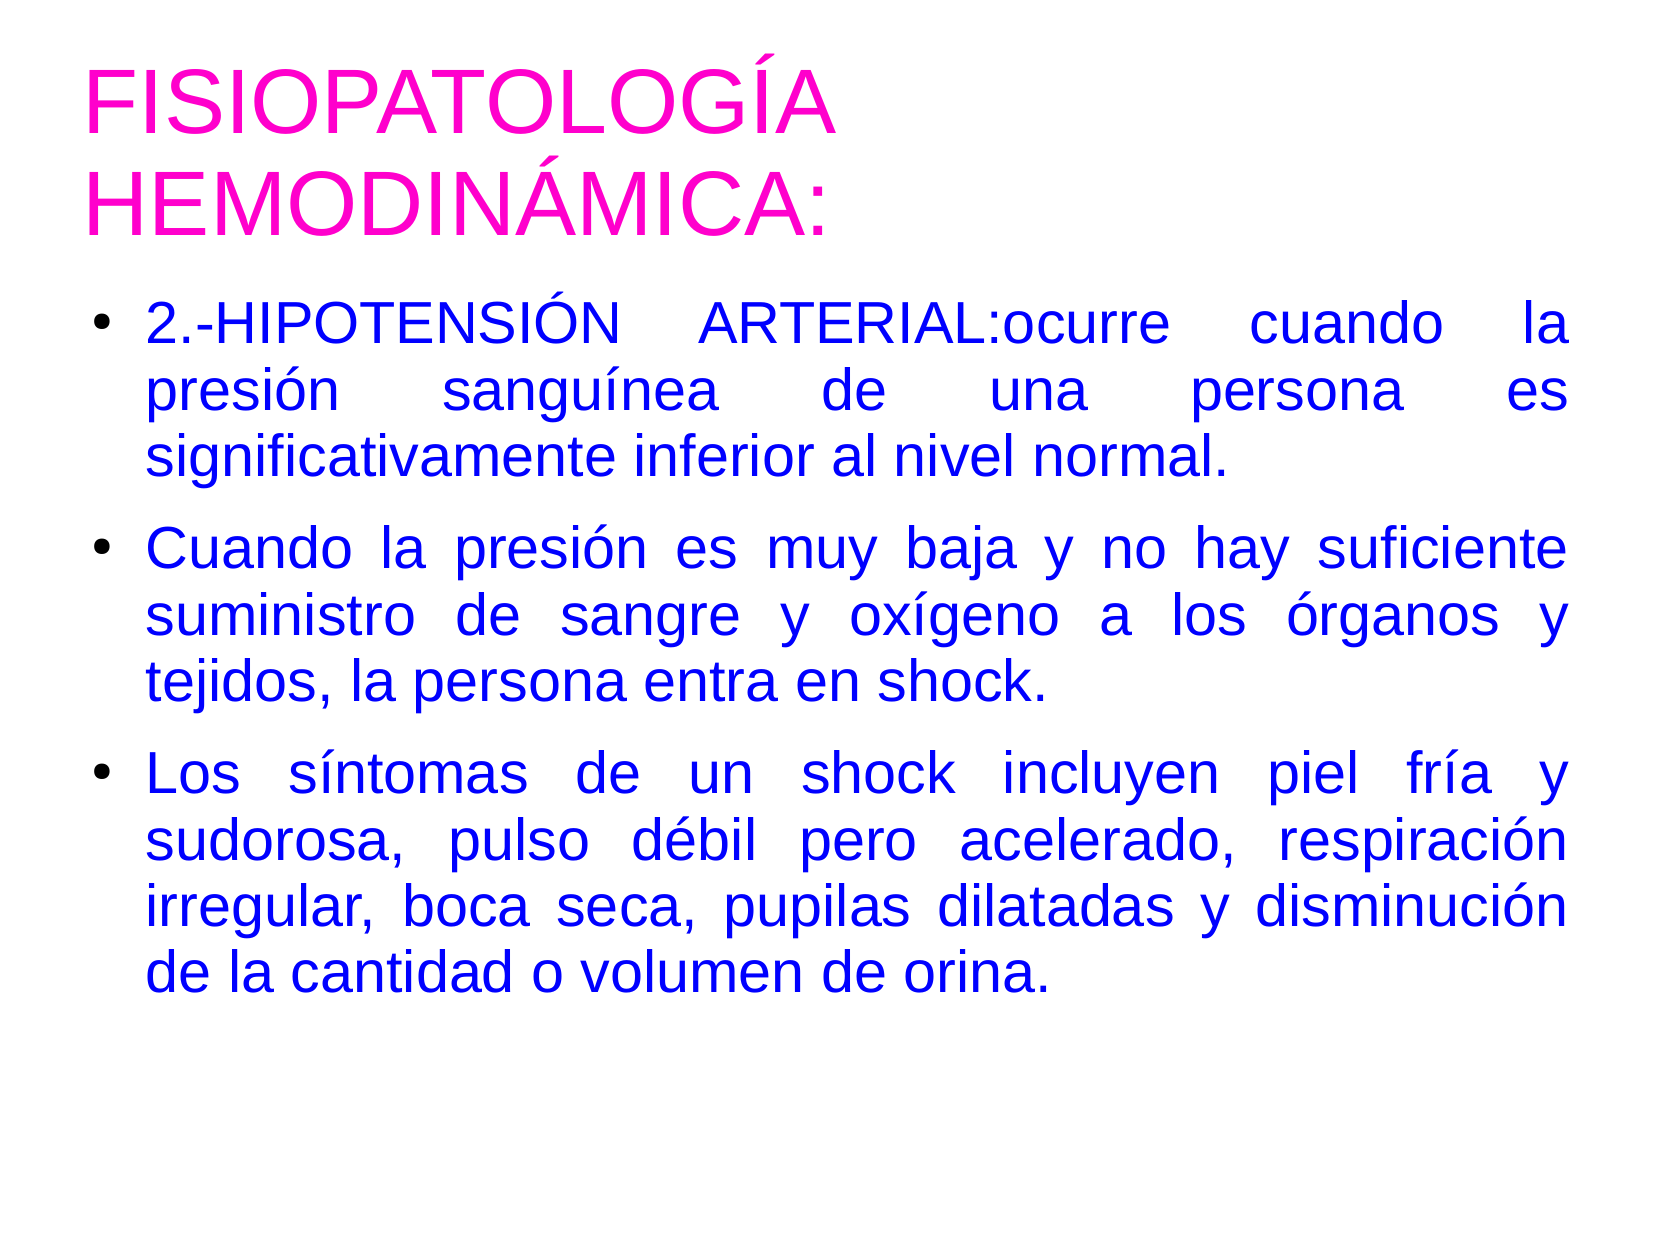

# FISIOPATOLOGÍA HEMODINÁMICA:
2.-HIPOTENSIÓN ARTERIAL:ocurre cuando la presión sanguínea de una persona es significativamente inferior al nivel normal.
Cuando la presión es muy baja y no hay suficiente suministro de sangre y oxígeno a los órganos y tejidos, la persona entra en shock.
Los síntomas de un shock incluyen piel fría y sudorosa, pulso débil pero acelerado, respiración irregular, boca seca, pupilas dilatadas y disminución de la cantidad o volumen de orina.